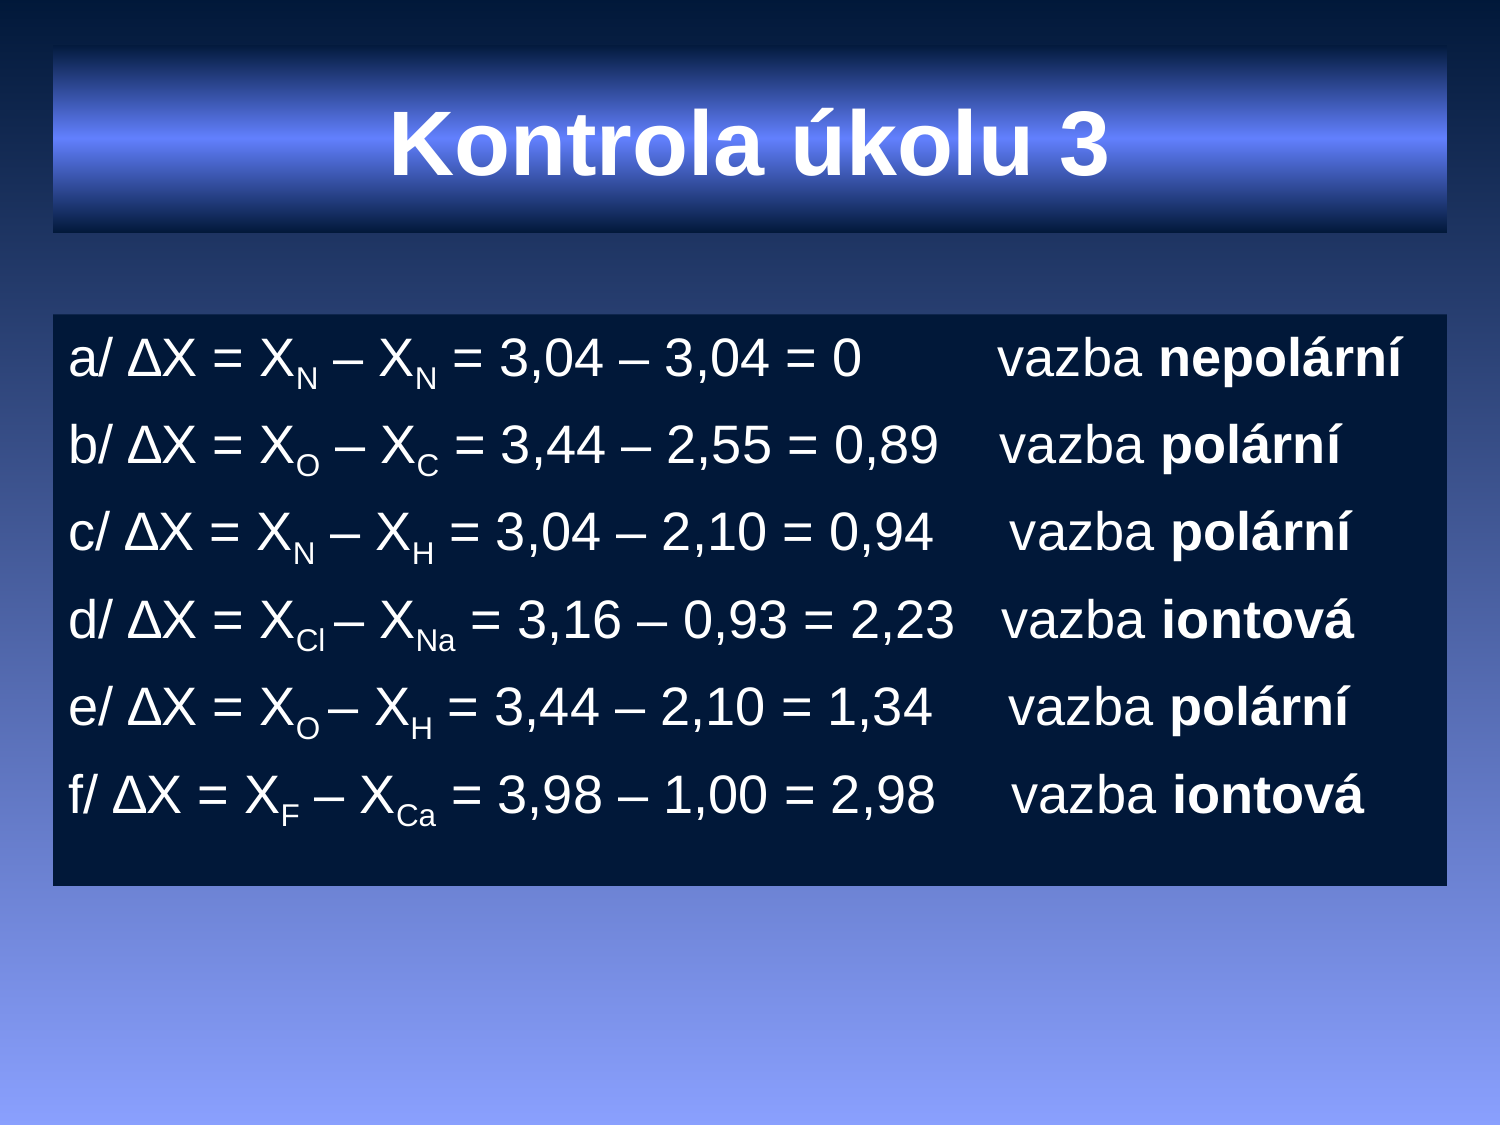

# Kontrola úkolu 3
a/ ∆X = XN – XN = 3,04 – 3,04 = 0 vazba nepolární
b/ ∆X = XO – XC = 3,44 – 2,55 = 0,89 vazba polární
c/ ∆X = XN – XH = 3,04 – 2,10 = 0,94 vazba polární
d/ ∆X = XCl – XNa = 3,16 – 0,93 = 2,23 vazba iontová
e/ ∆X = XO – XH = 3,44 – 2,10 = 1,34 vazba polární
f/ ∆X = XF – XCa = 3,98 – 1,00 = 2,98 vazba iontová